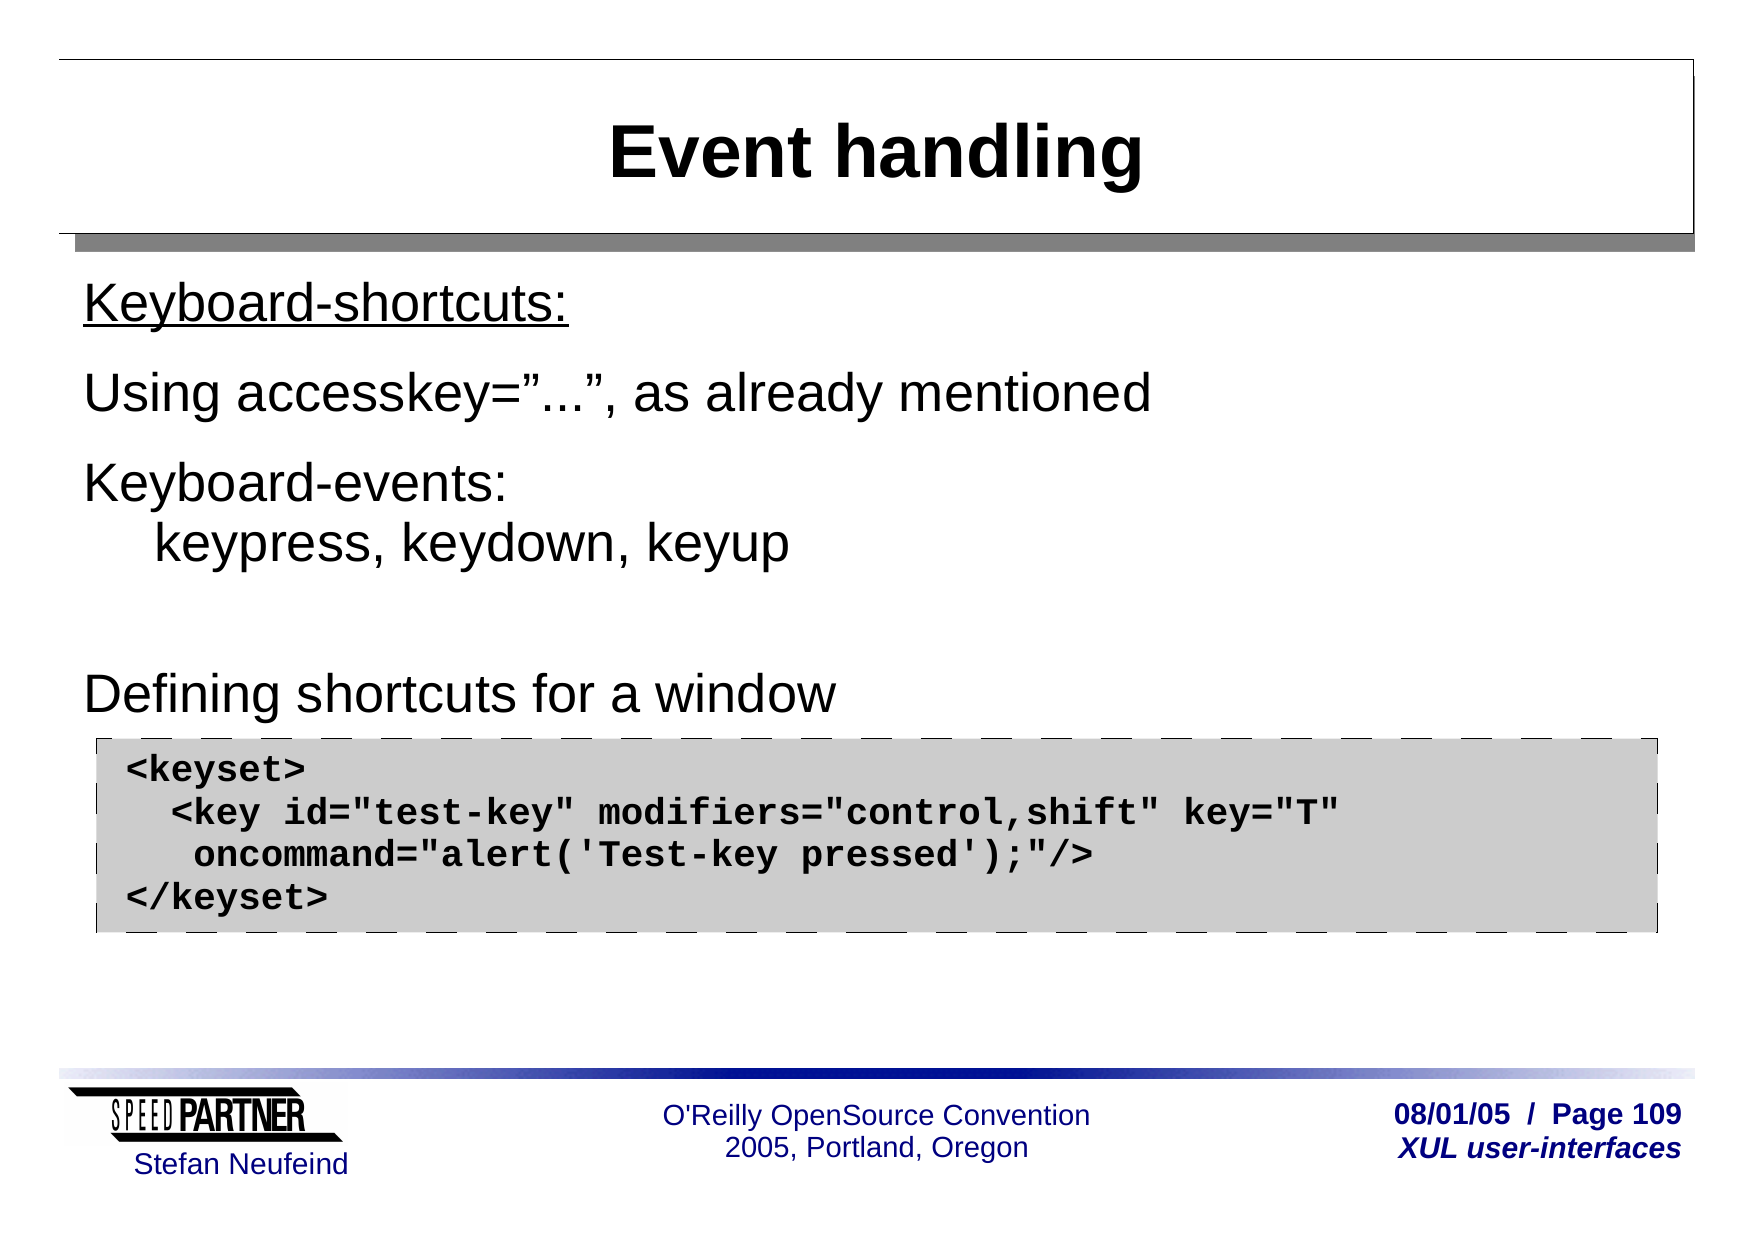

# Event handling
Keyboard-shortcuts:
Using accesskey=”...”, as already mentioned
Keyboard-events:
keypress, keydown, keyup
Defining shortcuts for a window
<keyset>
 <key id="test-key" modifiers="control,shift" key="T"
 oncommand="alert('Test-key pressed');"/>
</keyset>